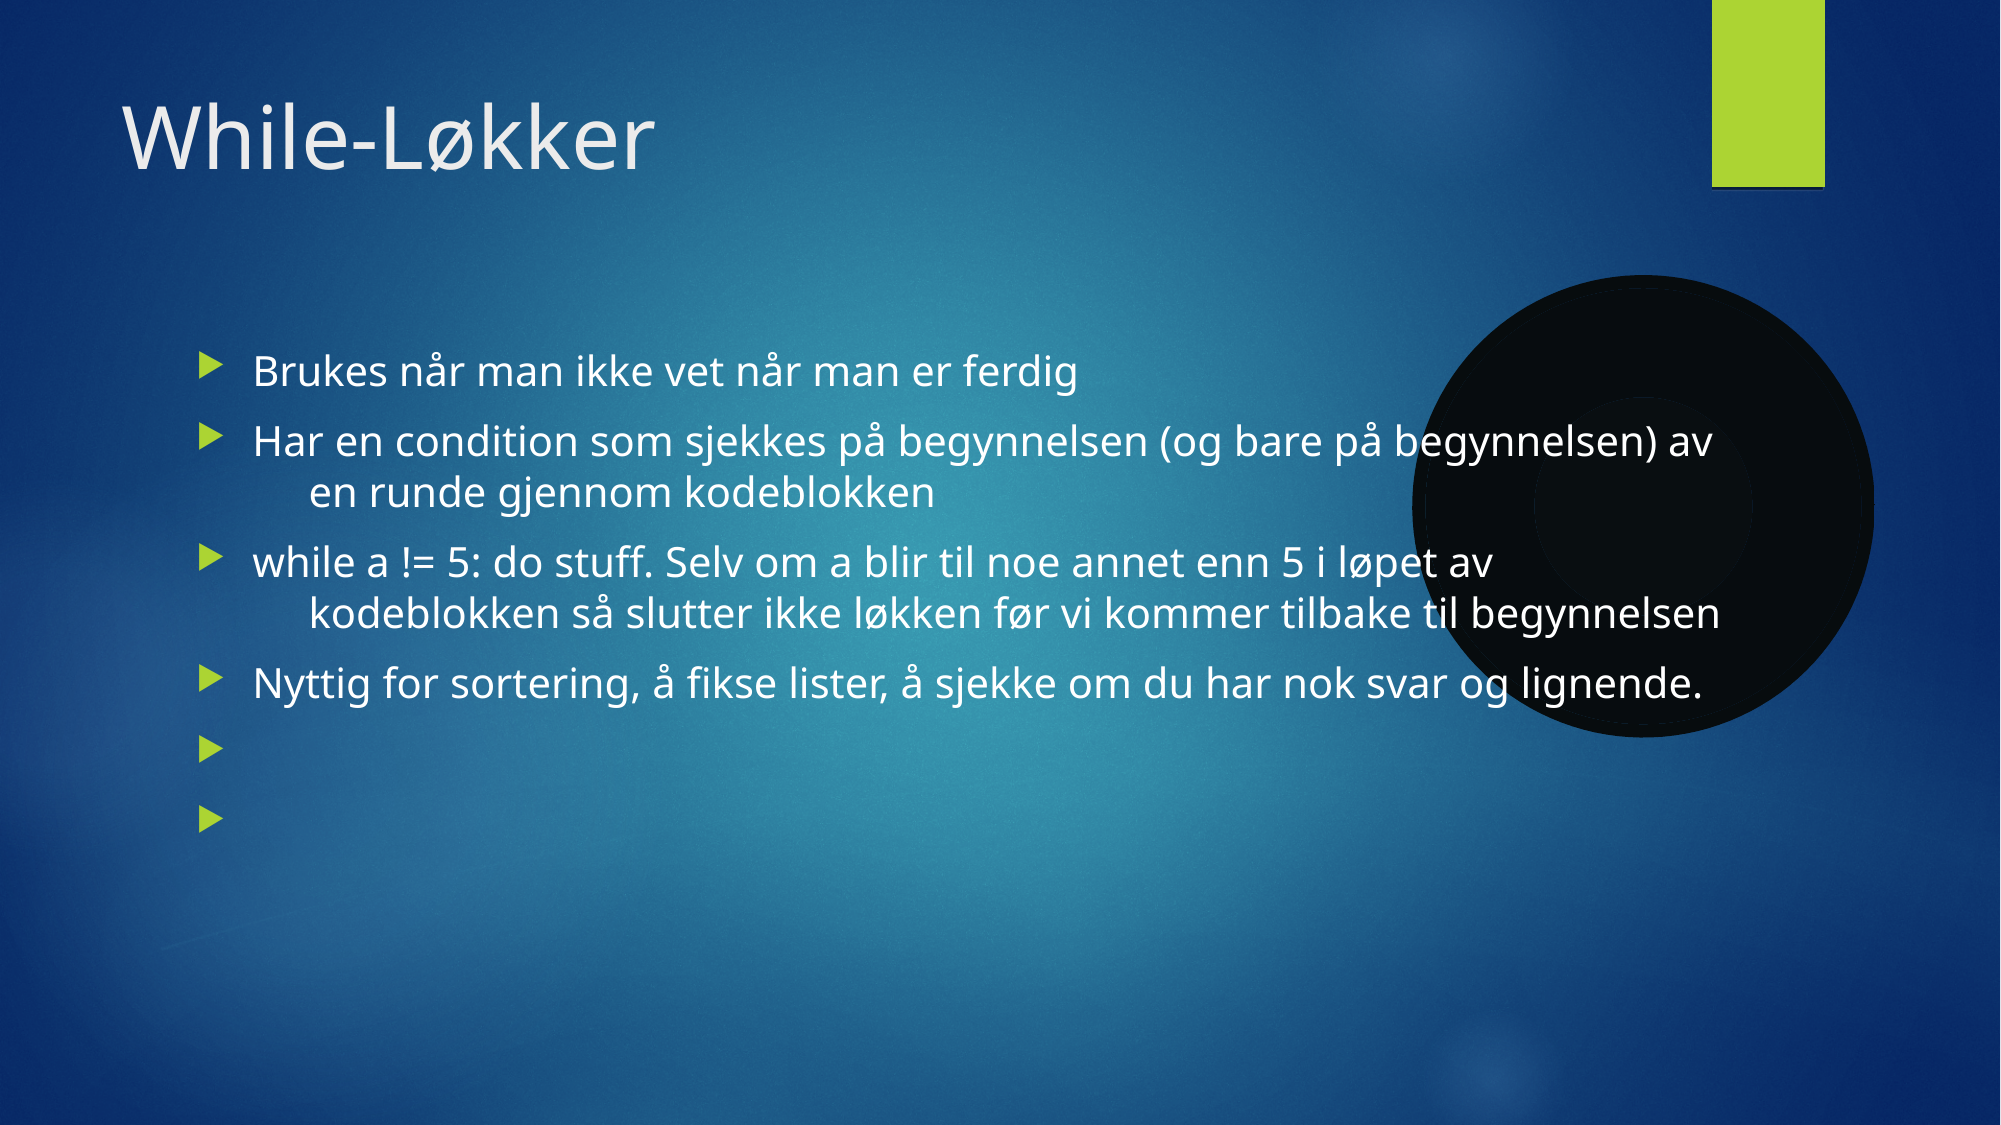

# While-Løkker
Brukes når man ikke vet når man er ferdig
Har en condition som sjekkes på begynnelsen (og bare på begynnelsen) av en runde gjennom kodeblokken
while a != 5: do stuff. Selv om a blir til noe annet enn 5 i løpet av kodeblokken så slutter ikke løkken før vi kommer tilbake til begynnelsen
Nyttig for sortering, å fikse lister, å sjekke om du har nok svar og lignende.